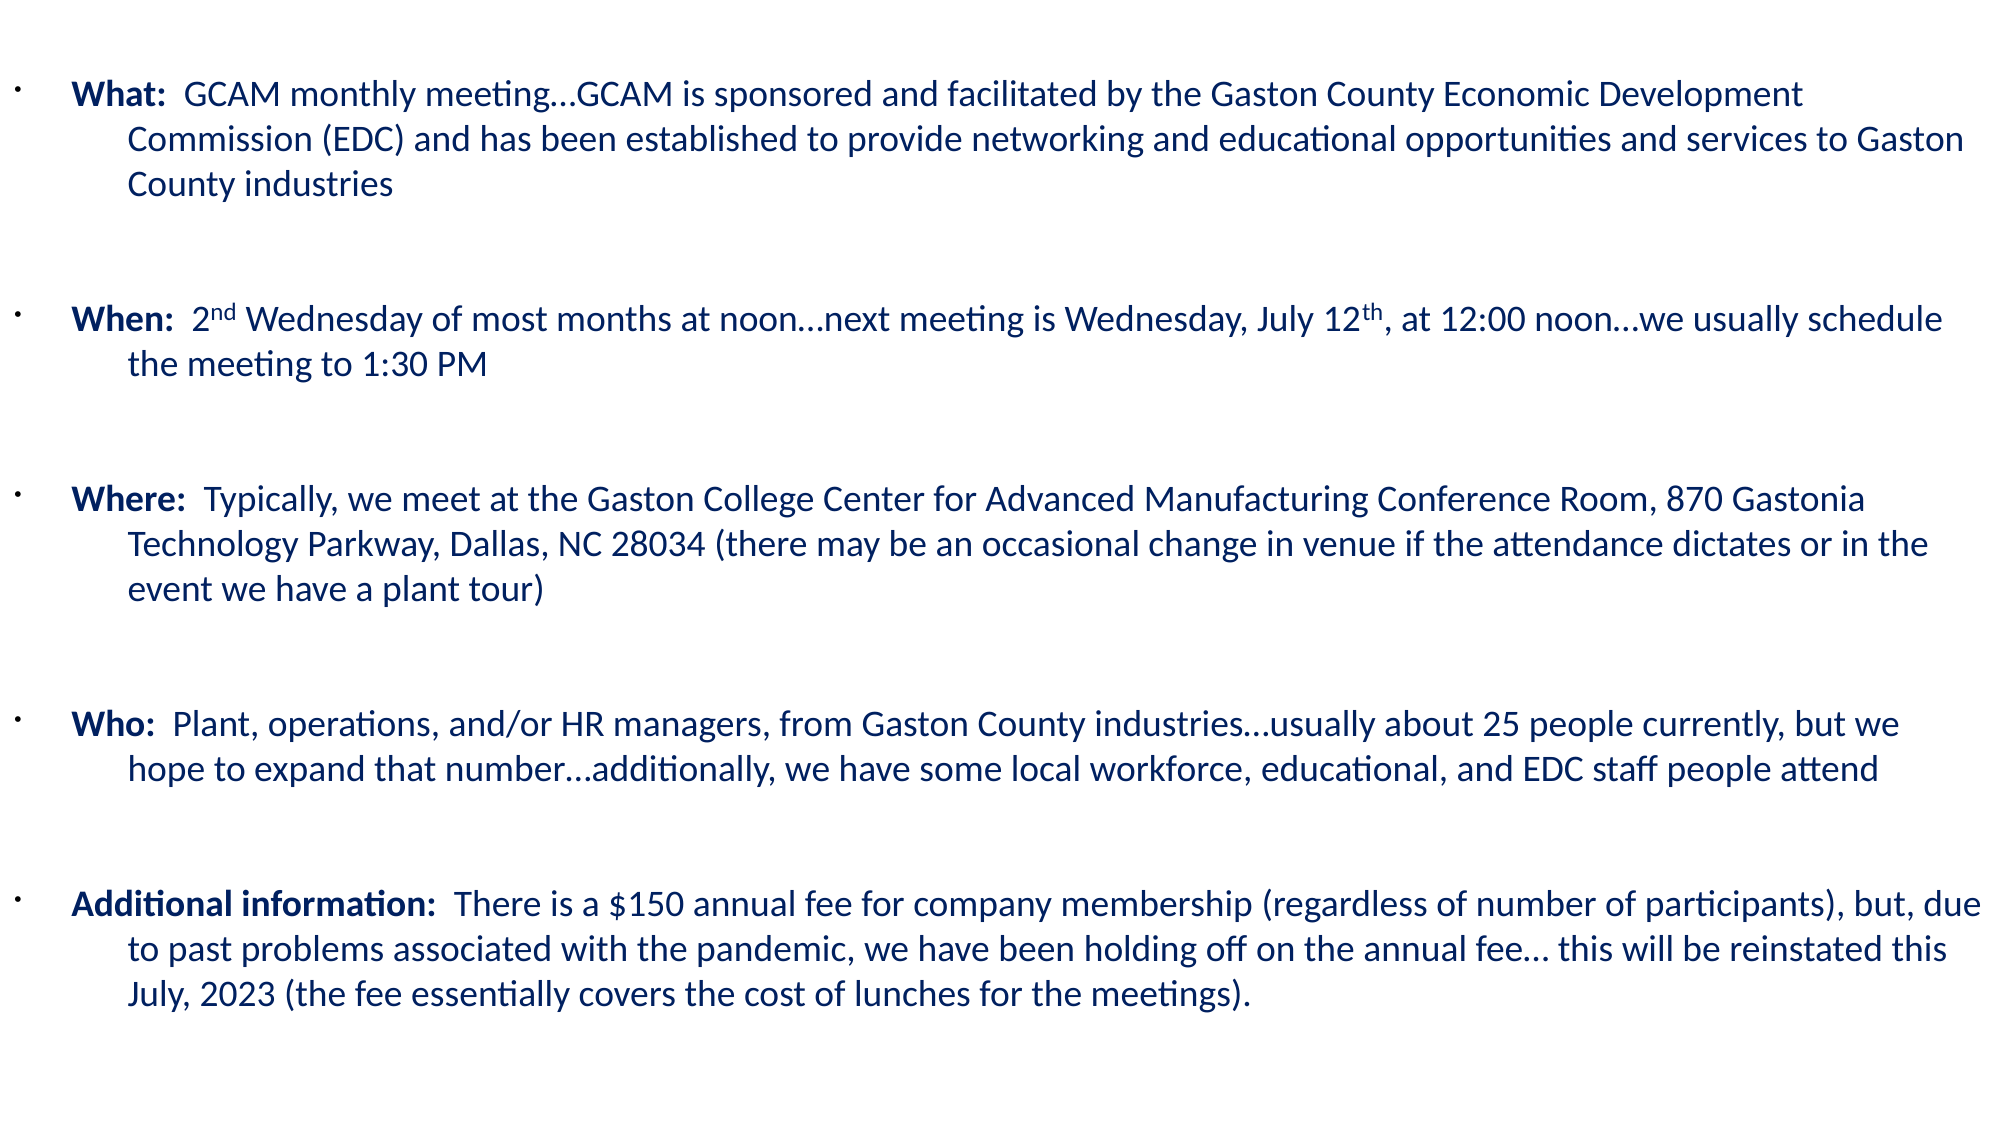

What:  GCAM monthly meeting…GCAM is sponsored and facilitated by the Gaston County Economic Development Commission (EDC) and has been established to provide networking and educational opportunities and services to Gaston County industries
When:  2nd Wednesday of most months at noon…next meeting is Wednesday, July 12th, at 12:00 noon…we usually schedule the meeting to 1:30 PM
Where:  Typically, we meet at the Gaston College Center for Advanced Manufacturing Conference Room, 870 Gastonia Technology Parkway, Dallas, NC 28034 (there may be an occasional change in venue if the attendance dictates or in the event we have a plant tour)
Who:  Plant, operations, and/or HR managers, from Gaston County industries…usually about 25 people currently, but we hope to expand that number…additionally, we have some local workforce, educational, and EDC staff people attend
Additional information:  There is a $150 annual fee for company membership (regardless of number of participants), but, due to past problems associated with the pandemic, we have been holding off on the annual fee… this will be reinstated this July, 2023 (the fee essentially covers the cost of lunches for the meetings).